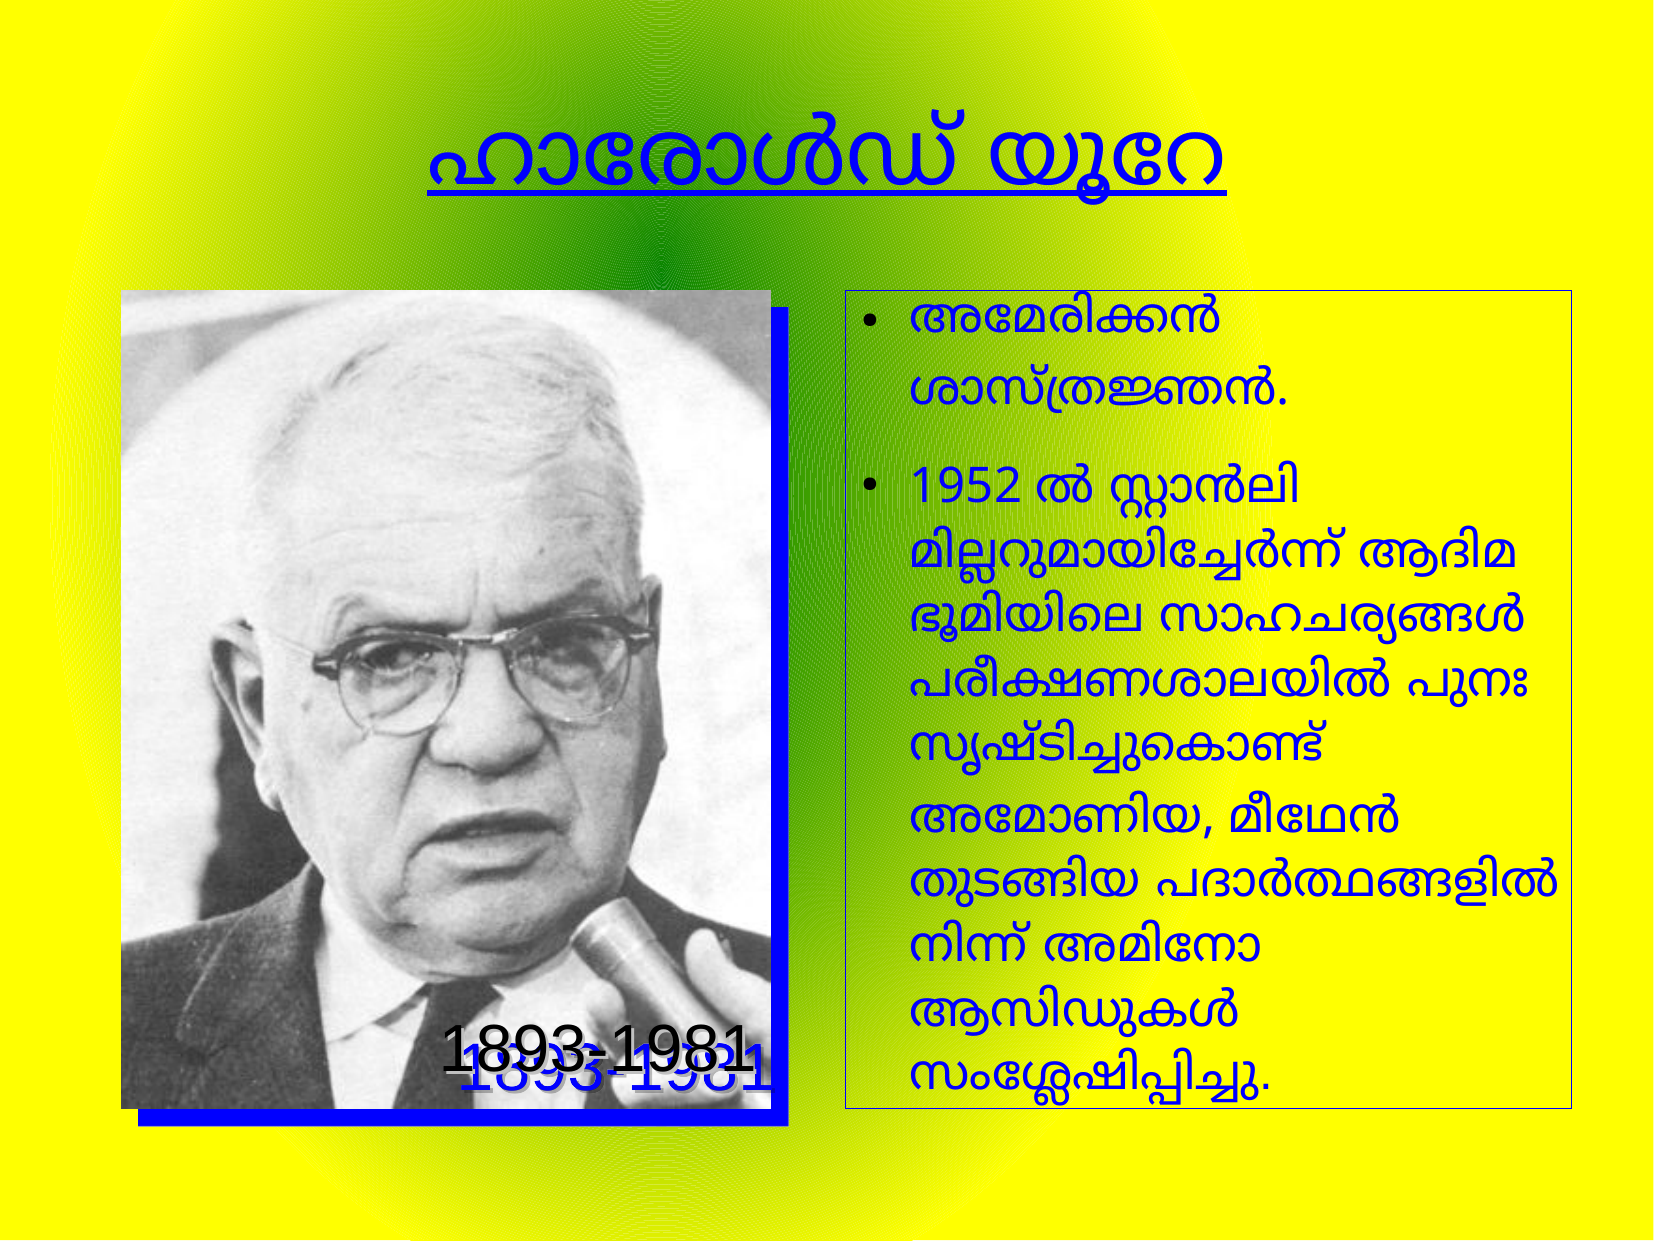

# ഹാരോള്‍ഡ് യൂറേ
അമേരിക്കന്‍ ശാസ്ത്രജ്ഞന്‍.
1952 ല്‍ സ്റ്റാന്‍ലി മില്ലറുമായിച്ചേര്‍ന്ന് ആദിമ ഭൂമിയിലെ സാഹചര്യങ്ങള്‍ പരീക്ഷണശാലയില്‍ പുനഃ സൃഷ്ടിച്ചുകൊണ്ട് അമോണിയ, മീഥേന്‍ തുടങ്ങിയ പദാര്‍ത്ഥങ്ങളില്‍ നിന്ന് അമിനോ ആസിഡുകള്‍ സംശ്ലേഷിപ്പിച്ചു.
1893-1981